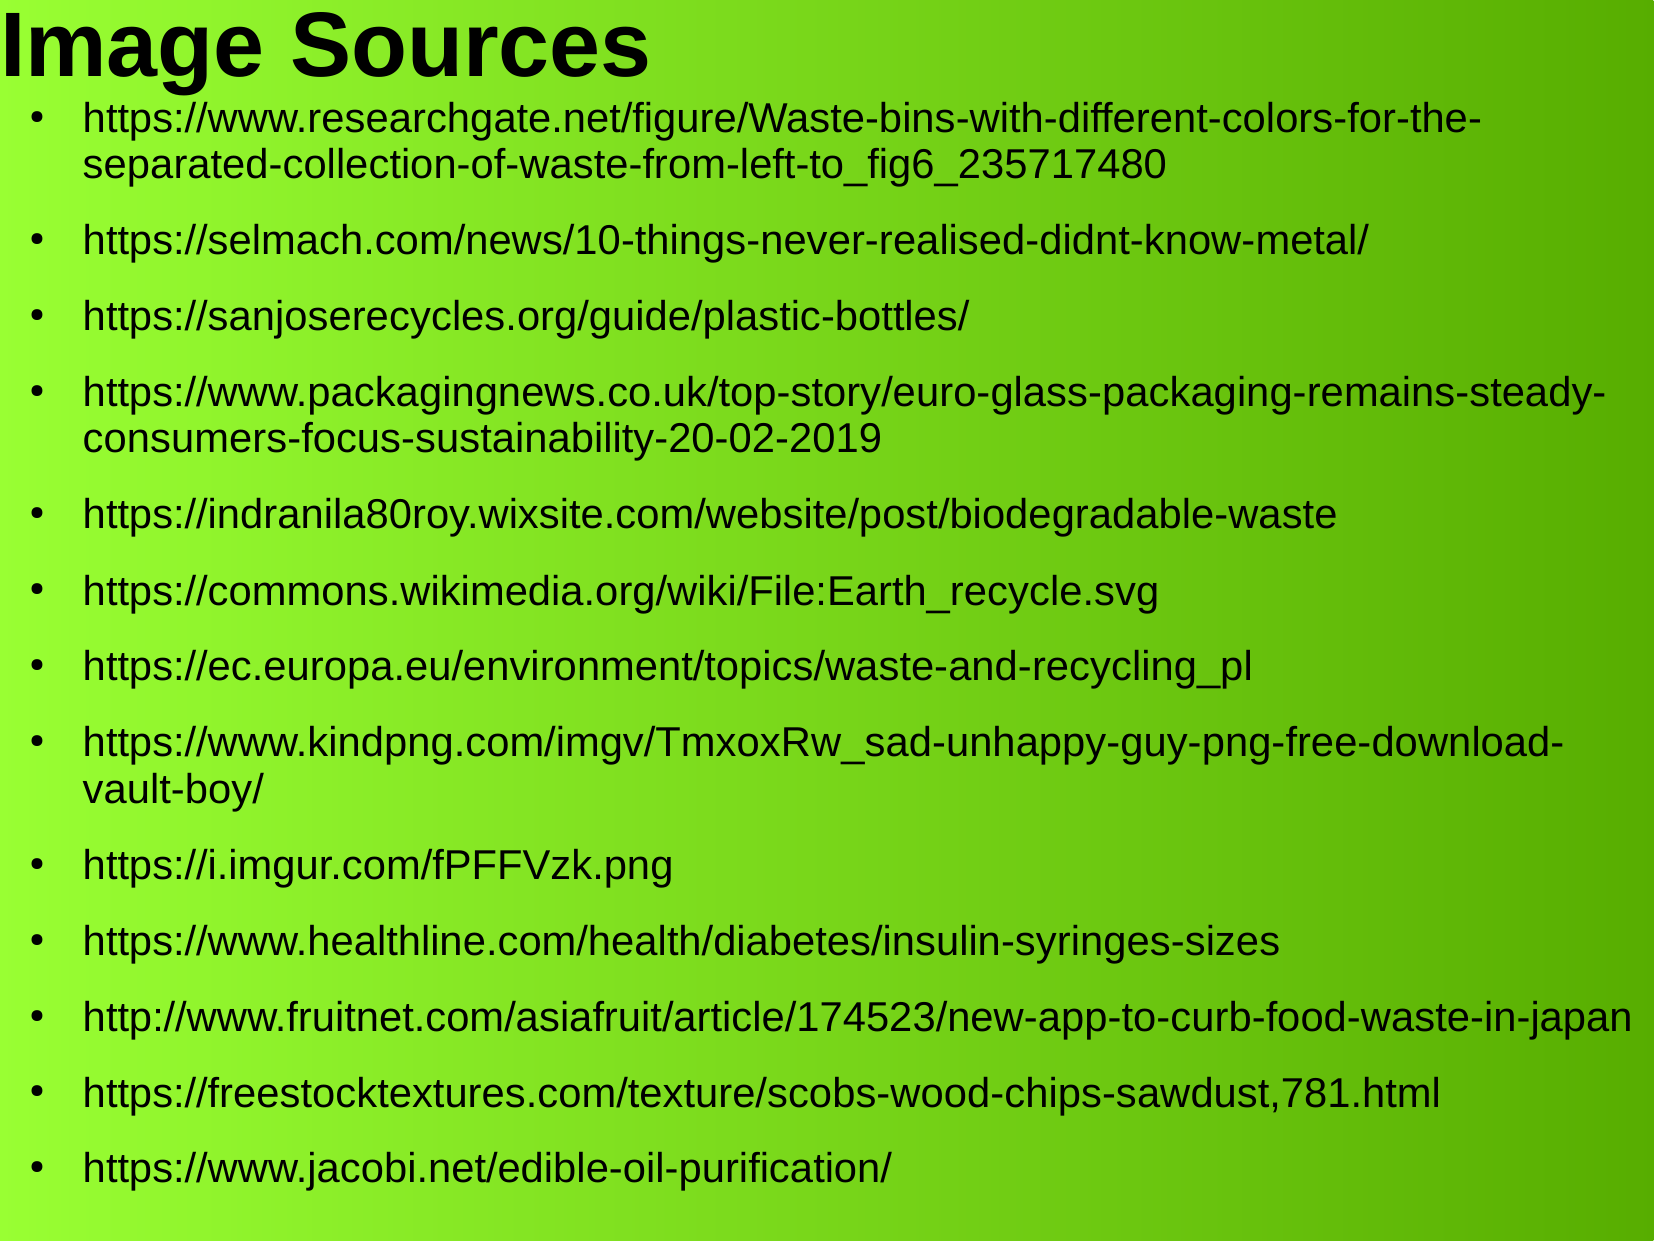

# Image Sources
https://www.researchgate.net/figure/Waste-bins-with-different-colors-for-the-separated-collection-of-waste-from-left-to_fig6_235717480
https://selmach.com/news/10-things-never-realised-didnt-know-metal/
https://sanjoserecycles.org/guide/plastic-bottles/
https://www.packagingnews.co.uk/top-story/euro-glass-packaging-remains-steady-consumers-focus-sustainability-20-02-2019
https://indranila80roy.wixsite.com/website/post/biodegradable-waste
https://commons.wikimedia.org/wiki/File:Earth_recycle.svg
https://ec.europa.eu/environment/topics/waste-and-recycling_pl
https://www.kindpng.com/imgv/TmxoxRw_sad-unhappy-guy-png-free-download-vault-boy/
https://i.imgur.com/fPFFVzk.png
https://www.healthline.com/health/diabetes/insulin-syringes-sizes
http://www.fruitnet.com/asiafruit/article/174523/new-app-to-curb-food-waste-in-japan
https://freestocktextures.com/texture/scobs-wood-chips-sawdust,781.html
https://www.jacobi.net/edible-oil-purification/